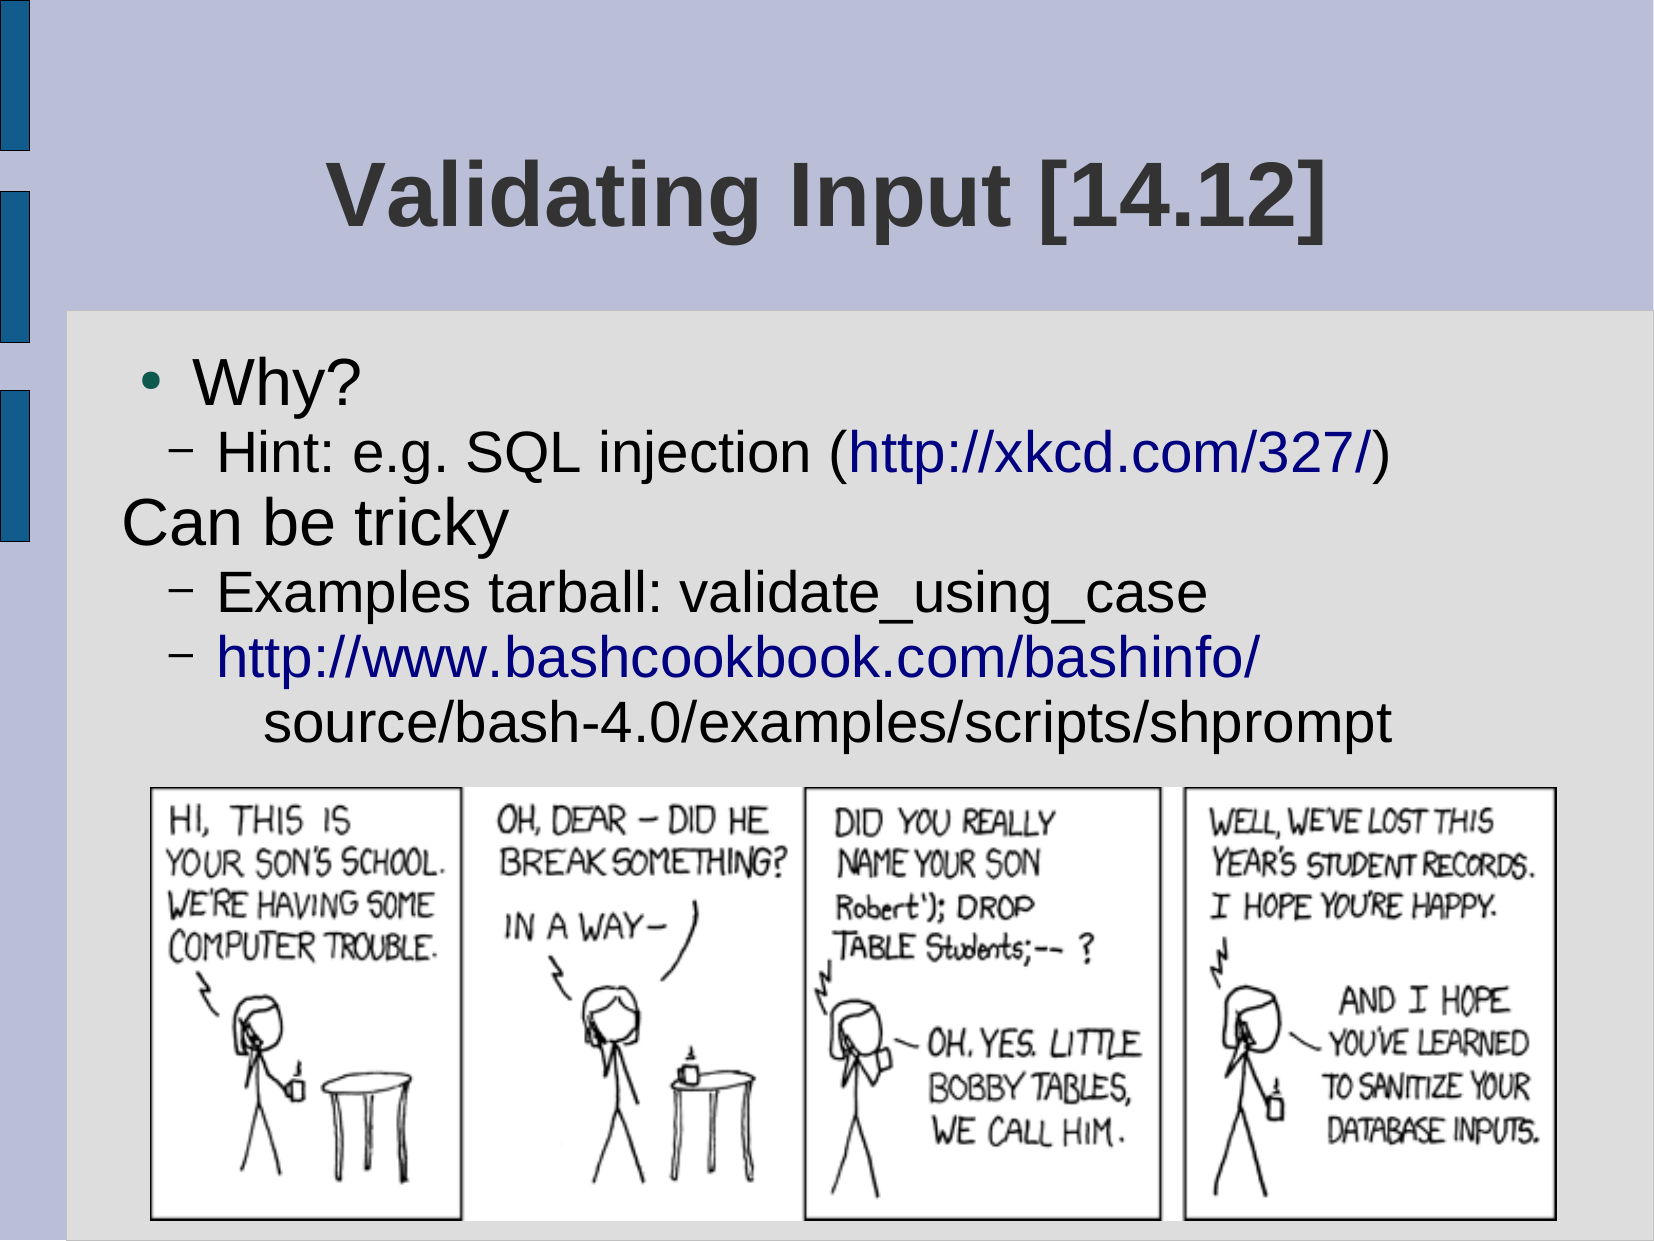

# Validating Input [14.12]
Why?
Hint: e.g. SQL injection (http://xkcd.com/327/)
Can be tricky
Examples tarball: validate_using_case
http://www.bashcookbook.com/bashinfo/ source/bash-4.0/examples/scripts/shprompt